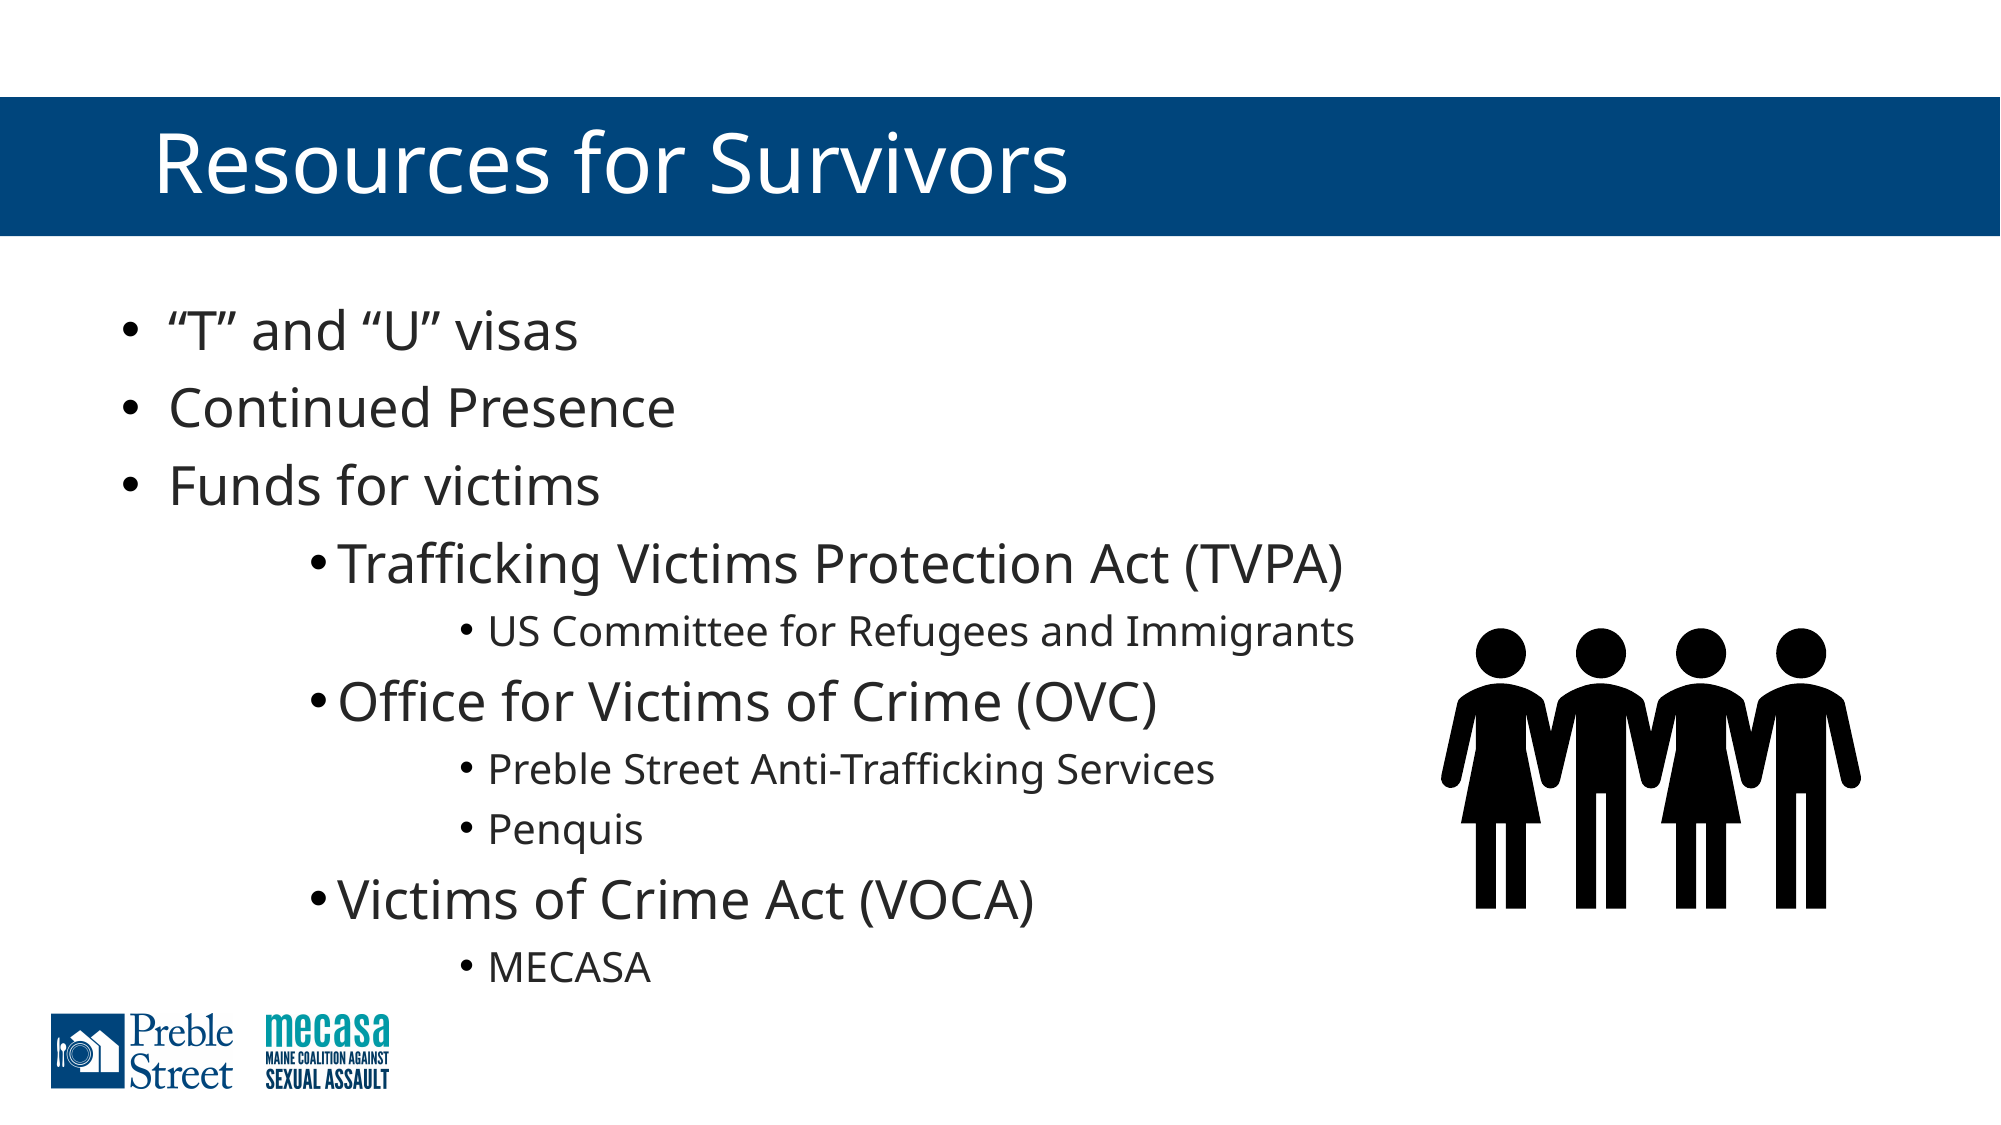

# Resources for Survivors
“T” and “U” visas
Continued Presence
Funds for victims
Trafficking Victims Protection Act (TVPA)
US Committee for Refugees and Immigrants
Office for Victims of Crime (OVC)
Preble Street Anti-Trafficking Services
Penquis
Victims of Crime Act (VOCA)
MECASA
51